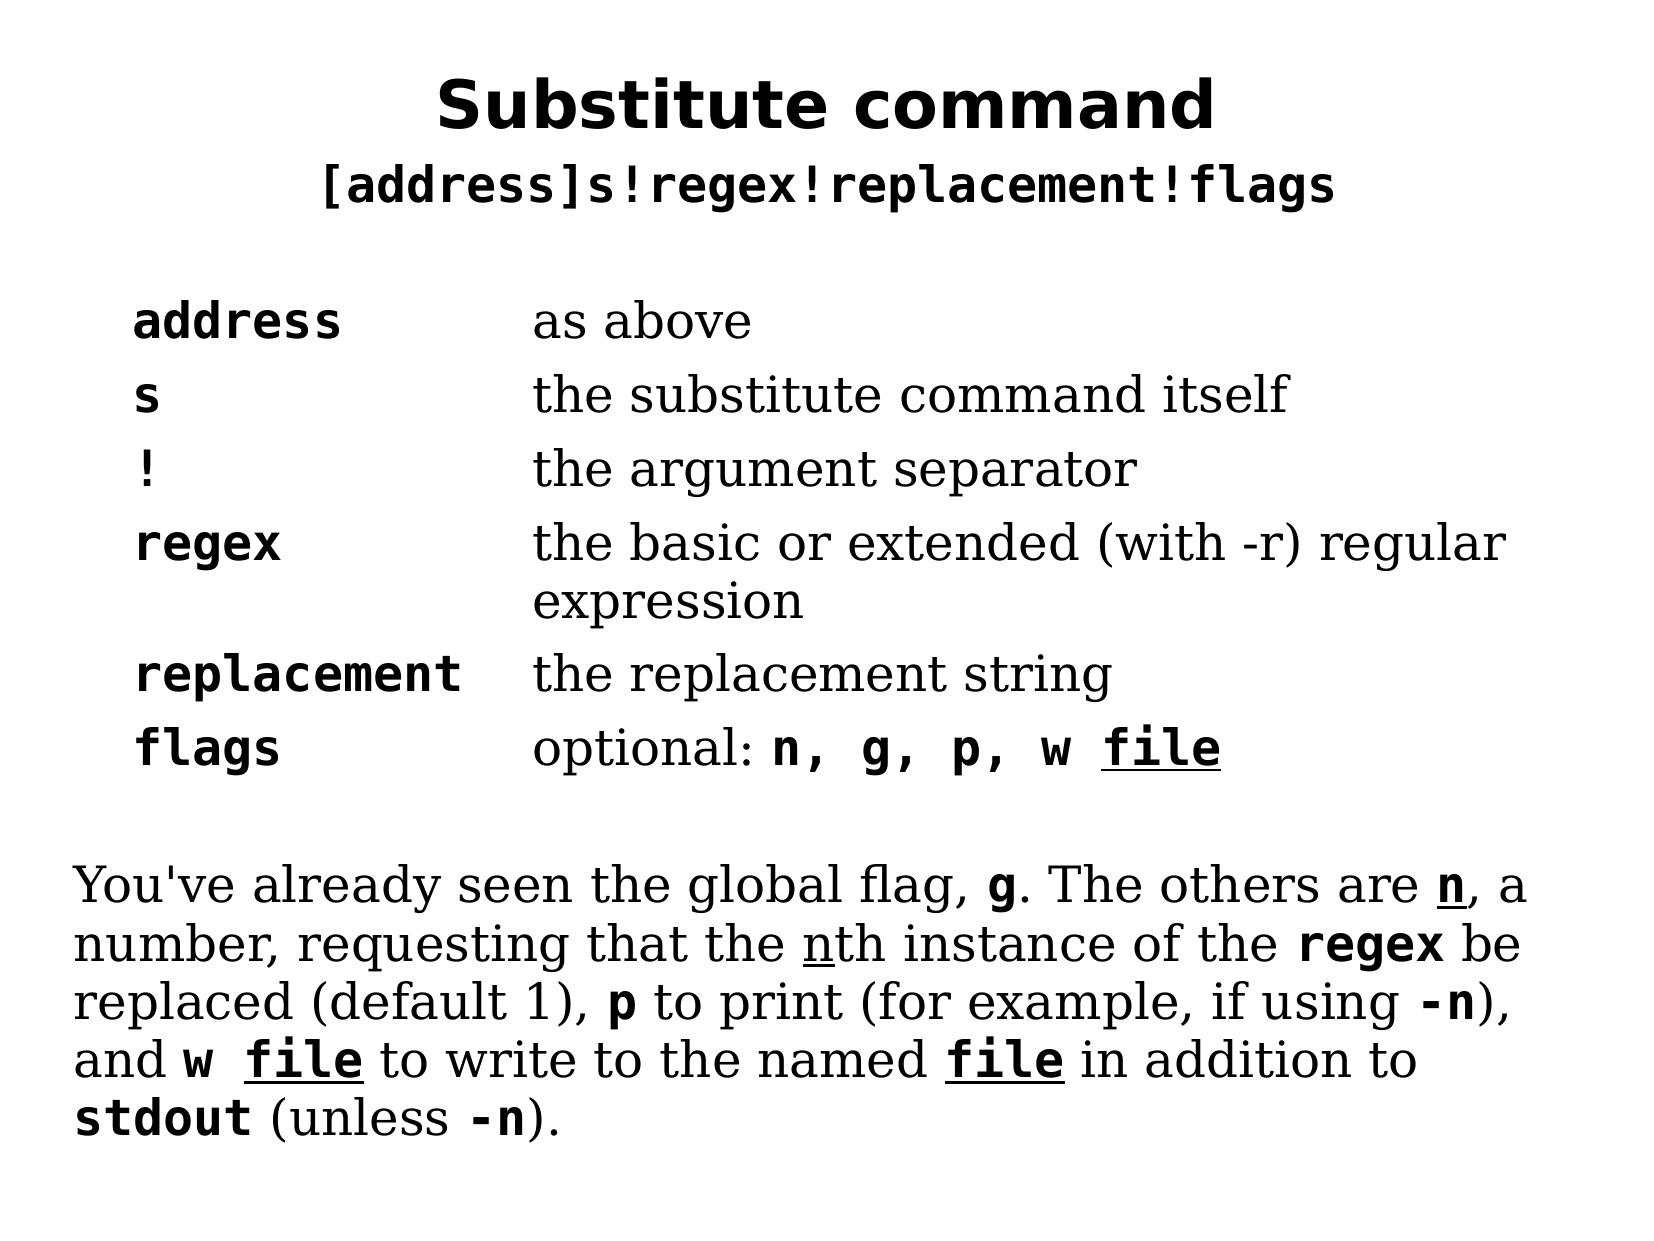

Substitute command
[address]s!regex!replacement!flags
You've already seen the global flag, g. The others are n, a number, requesting that the nth instance of the regex be replaced (default 1), p to print (for example, if using -n), and w file to write to the named file in addition to stdout (unless -n).
| address | as above |
| --- | --- |
| s | the substitute command itself |
| ! | the argument separator |
| regex | the basic or extended (with -r) regular expression |
| replacement | the replacement string |
| flags | optional: n, g, p, w file |